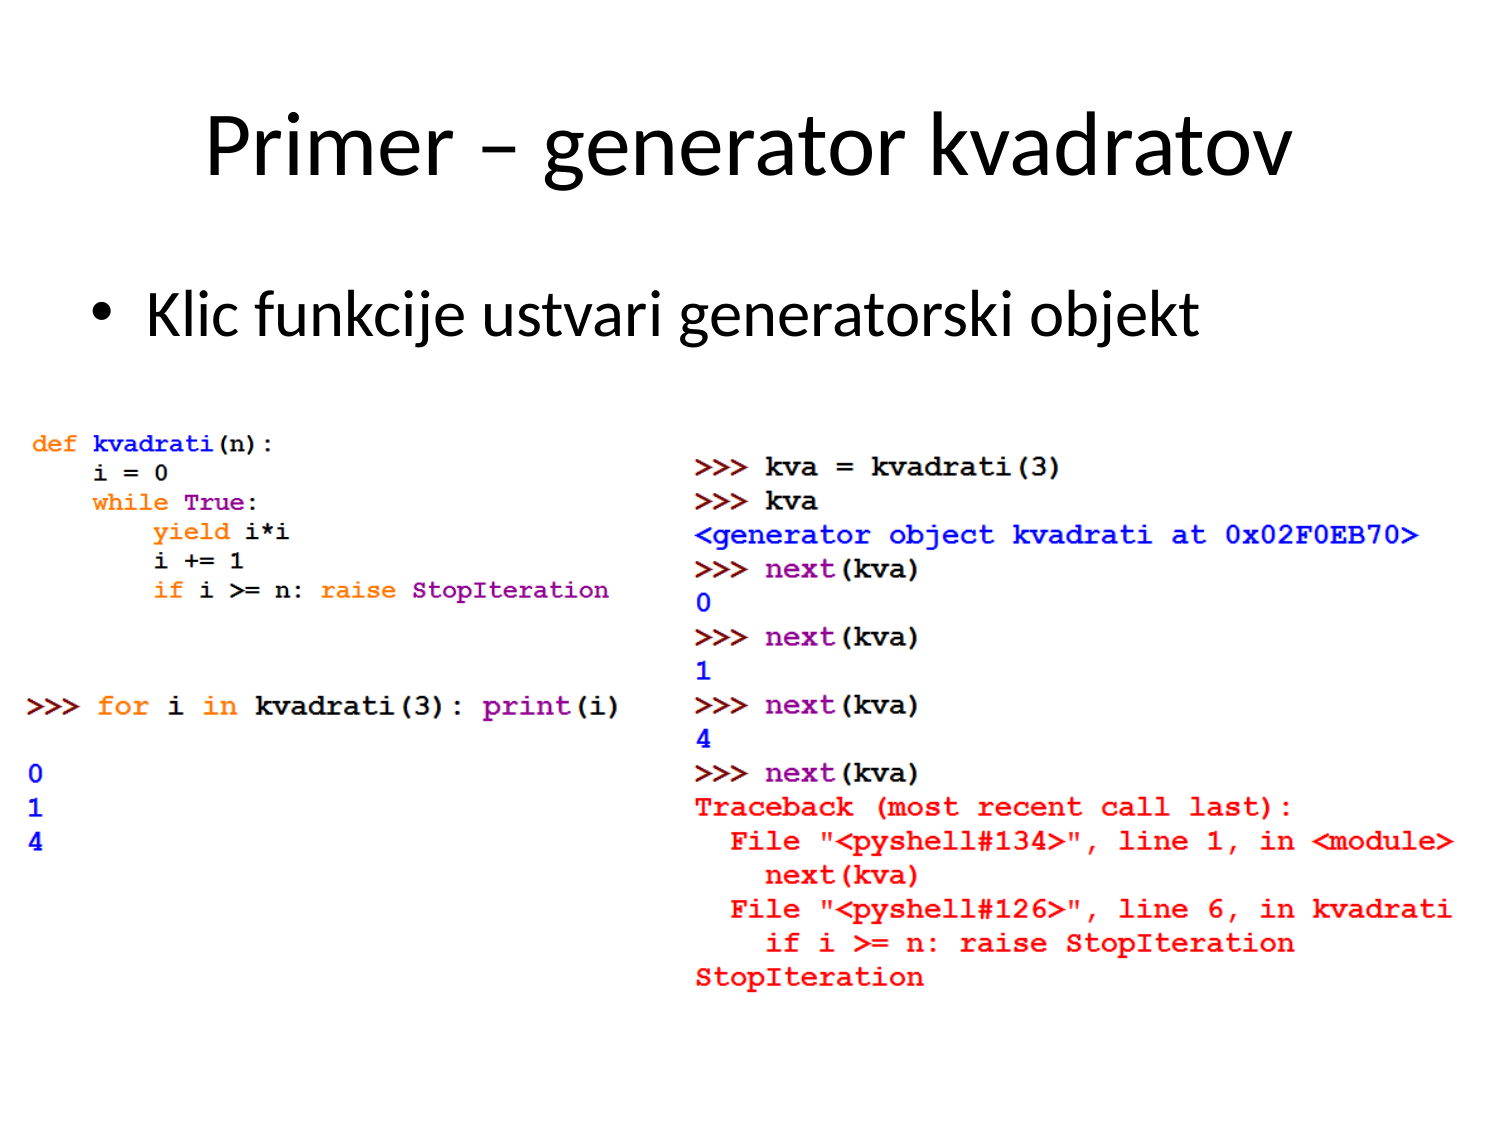

# Primer – generator kvadratov
Klic funkcije ustvari generatorski objekt